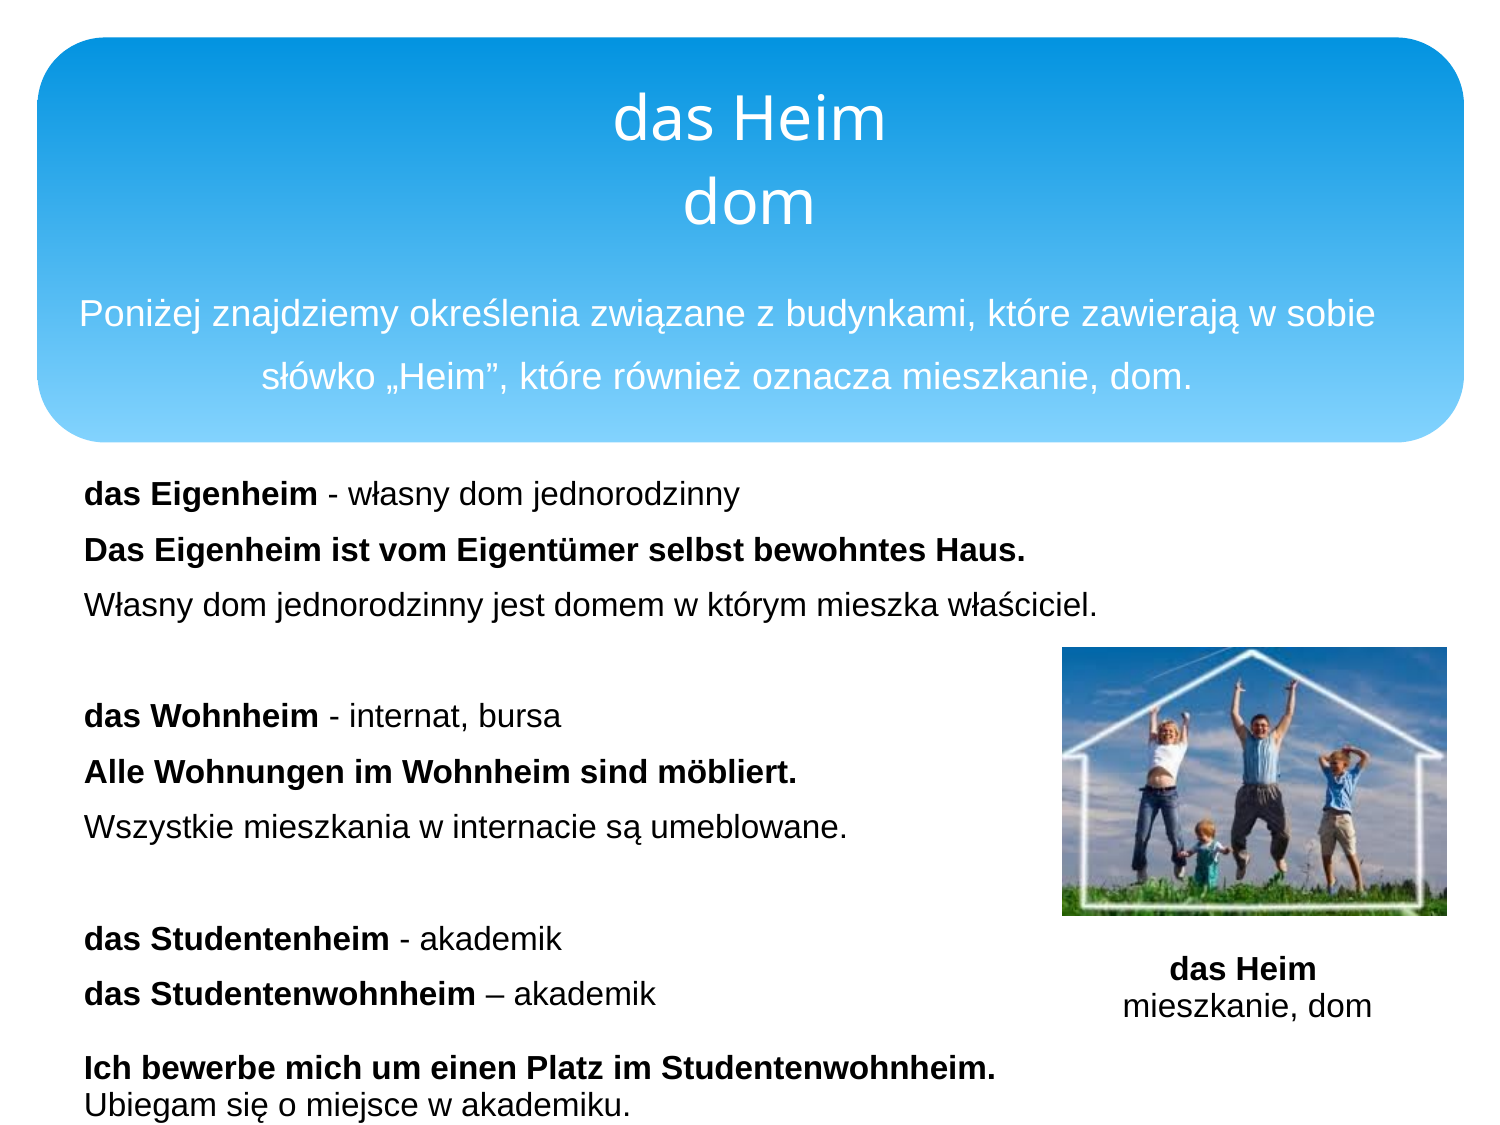

# das Heim dom
Poniżej znajdziemy określenia związane z budynkami, które zawierają w sobie
słówko „Heim”, które również oznacza mieszkanie, dom.
das Eigenheim - własny dom jednorodzinny
Das Eigenheim ist vom Eigentümer selbst bewohntes Haus.
Własny dom jednorodzinny jest domem w którym mieszka właściciel.
das Wohnheim - internat, bursa
Alle Wohnungen im Wohnheim sind möbliert.
Wszystkie mieszkania w internacie są umeblowane.
das Studentenheim - akademik
das Studentenwohnheim – akademik
Ich bewerbe mich um einen Platz im Studentenwohnheim.
Ubiegam się o miejsce w akademiku.
das Heim
mieszkanie, dom